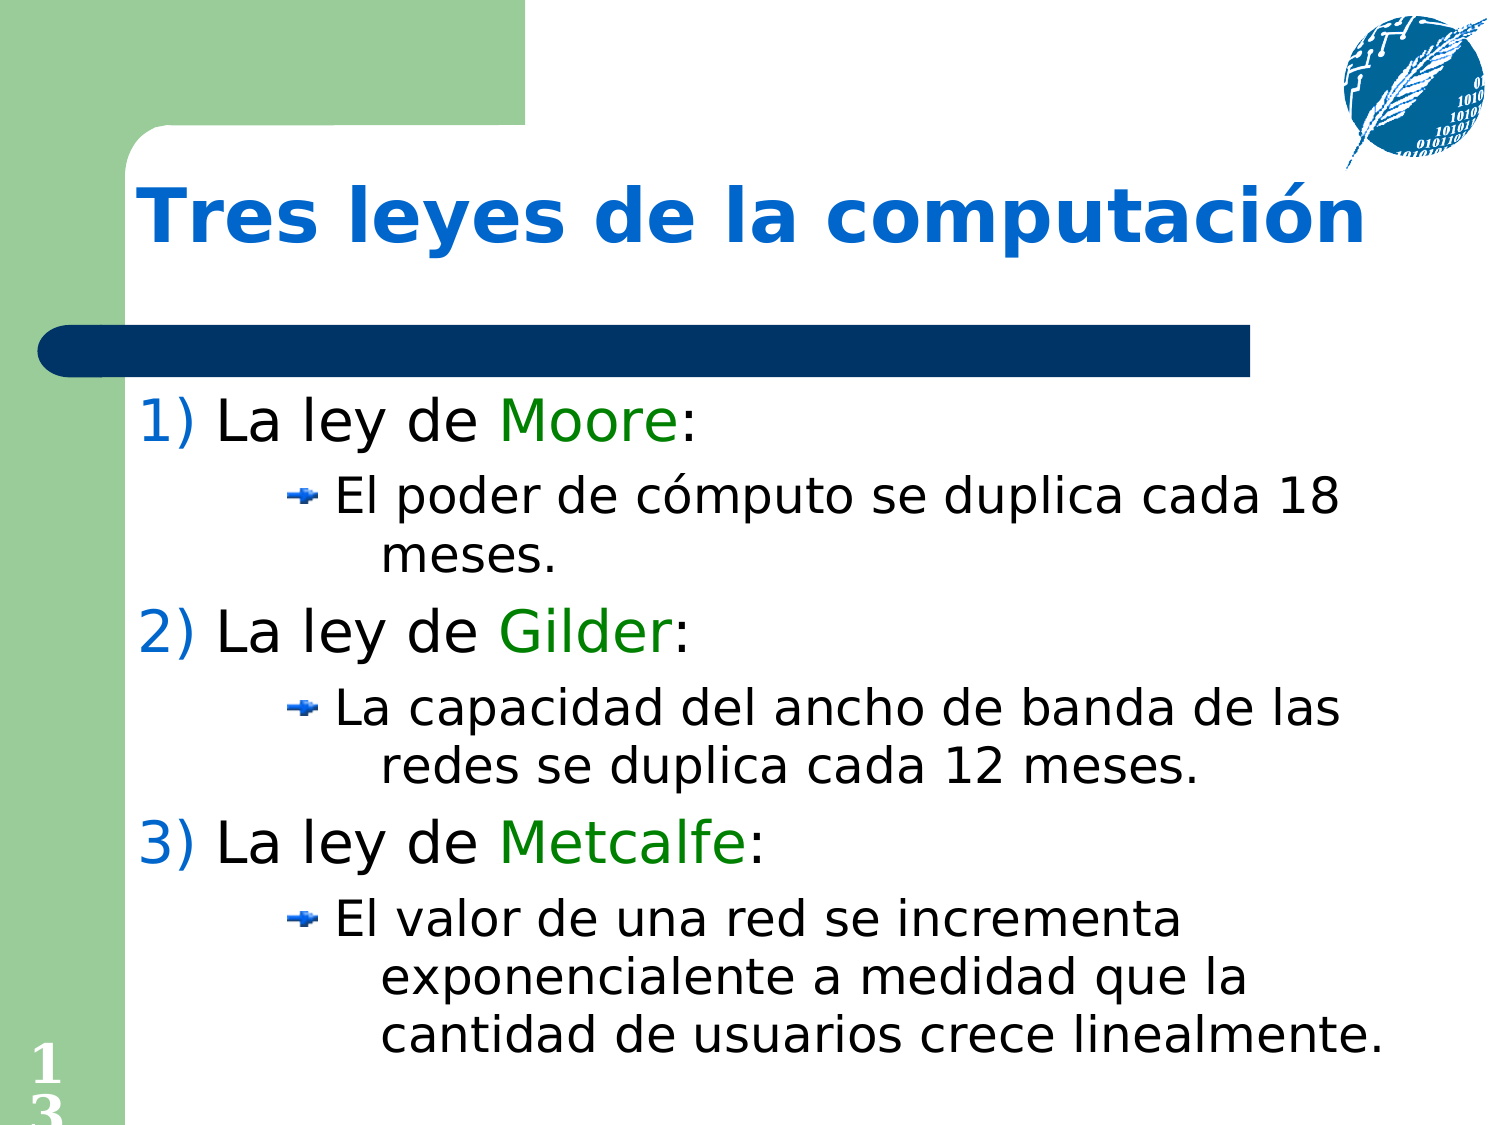

# Tres leyes de la computación
La ley de Moore:
El poder de cómputo se duplica cada 18 meses.
La ley de Gilder:
La capacidad del ancho de banda de las redes se duplica cada 12 meses.
La ley de Metcalfe:
El valor de una red se incrementa exponencialente a medidad que la cantidad de usuarios crece linealmente.
13